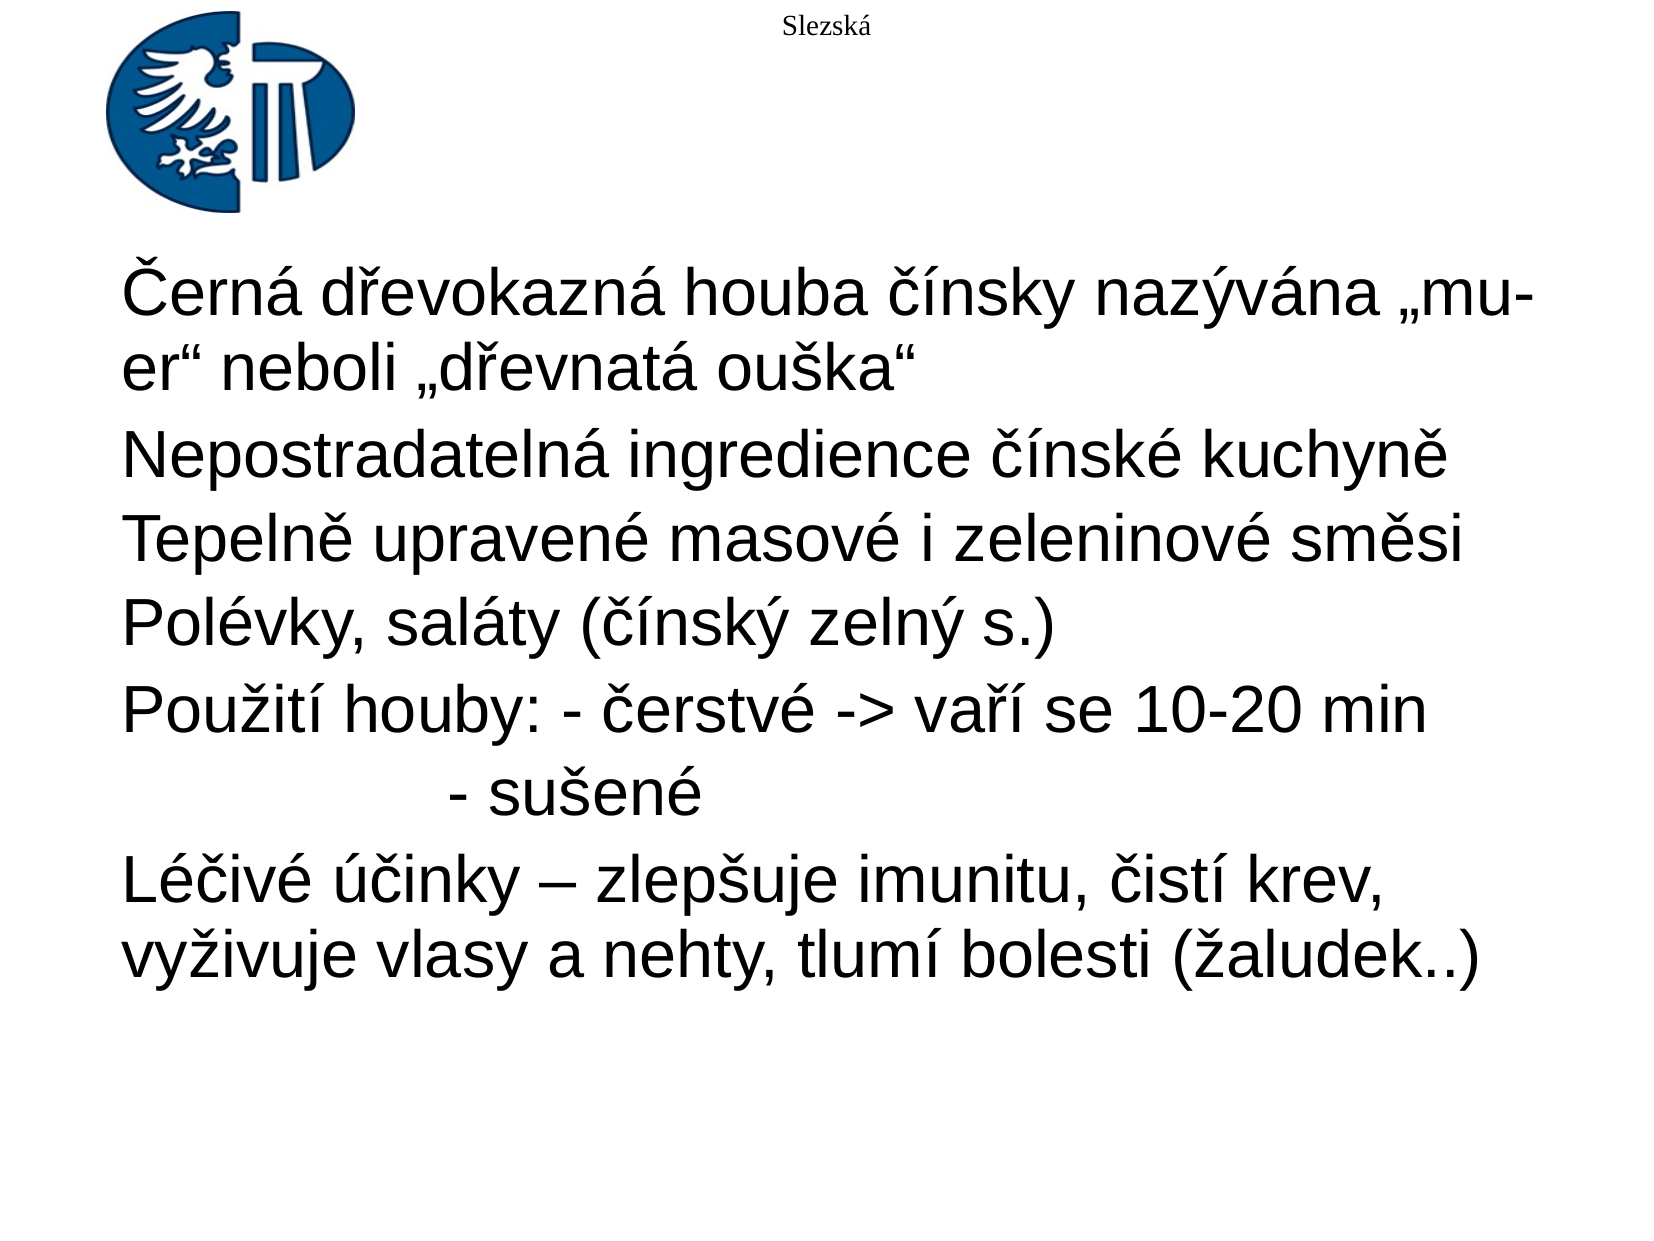

ahoj
Černá dřevokazná houba čínsky nazývána „mu-er“ neboli „dřevnatá ouška“
Nepostradatelná ingredience čínské kuchyně
Tepelně upravené masové i zeleninové směsi
Polévky, saláty (čínský zelný s.)
Použití houby: - čerstvé -> vaří se 10-20 min
			 - sušené
Léčivé účinky – zlepšuje imunitu, čistí krev, vyživuje vlasy a nehty, tlumí bolesti (žaludek..)